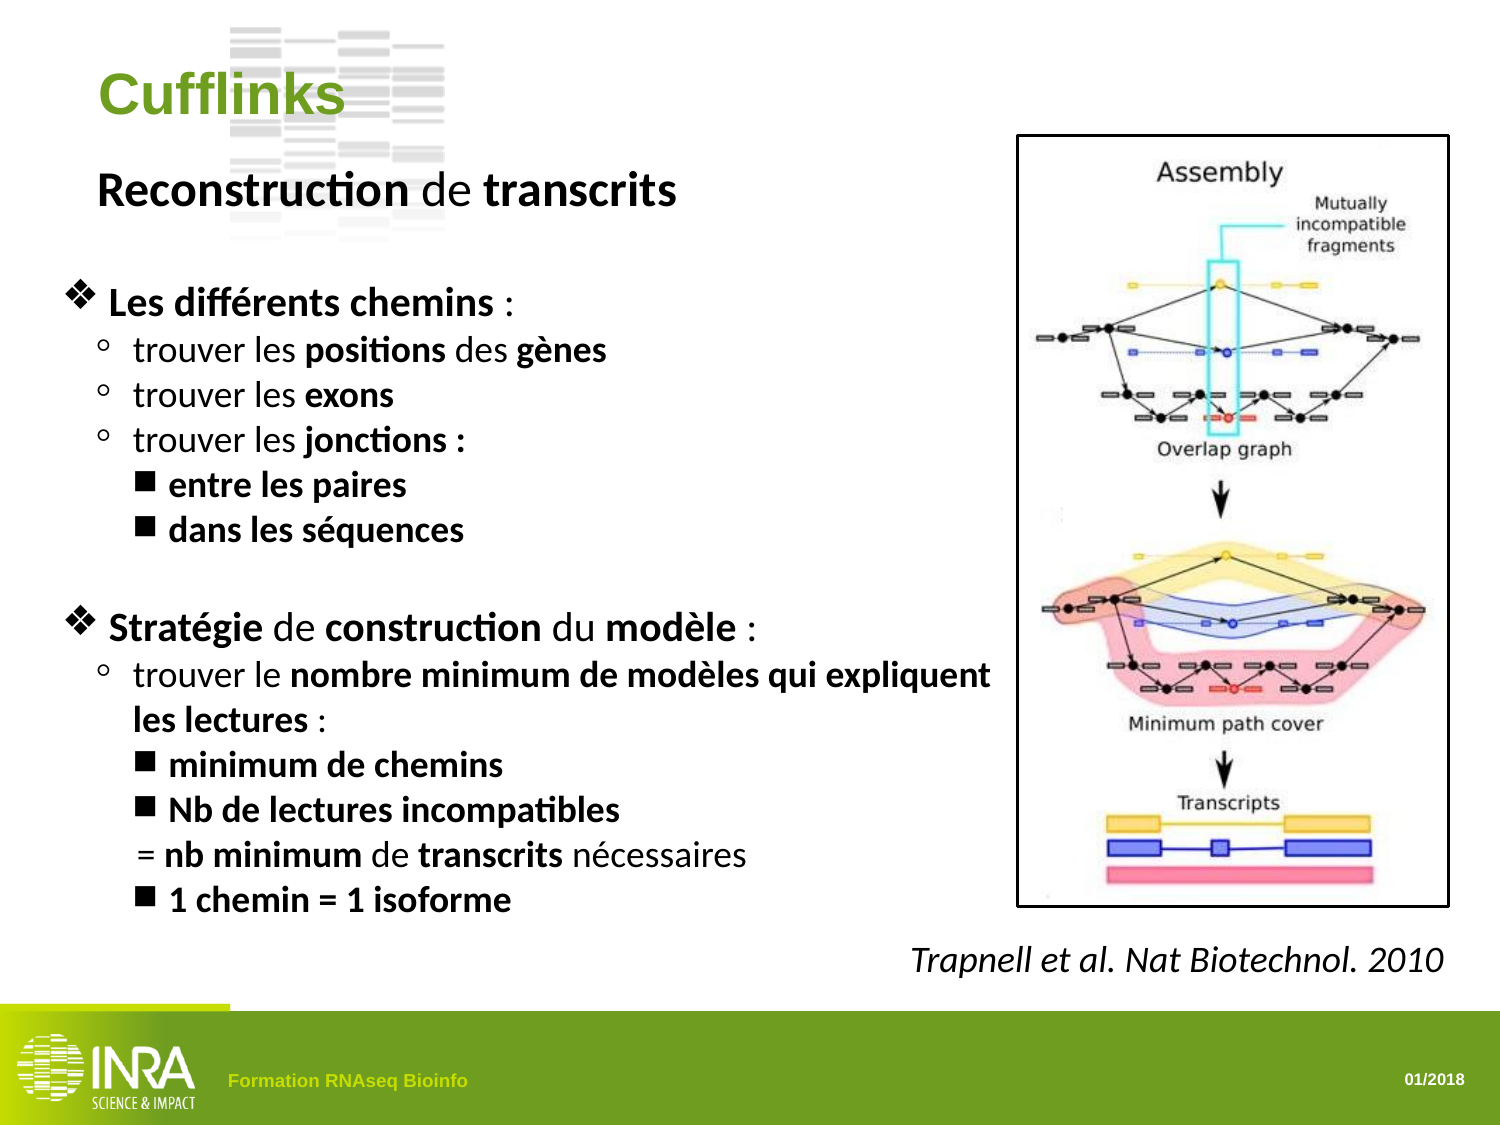

Cufflinks
Reconstruction de transcrits
 Les différents chemins :
trouver les positions des gènes
trouver les exons
trouver les jonctions :
entre les paires
dans les séquences
 Stratégie de construction du modèle :
trouver le nombre minimum de modèles qui expliquent les lectures :
minimum de chemins
Nb de lectures incompatibles
	= nb minimum de transcrits nécessaires
1 chemin = 1 isoforme
Trapnell et al. Nat Biotechnol. 2010